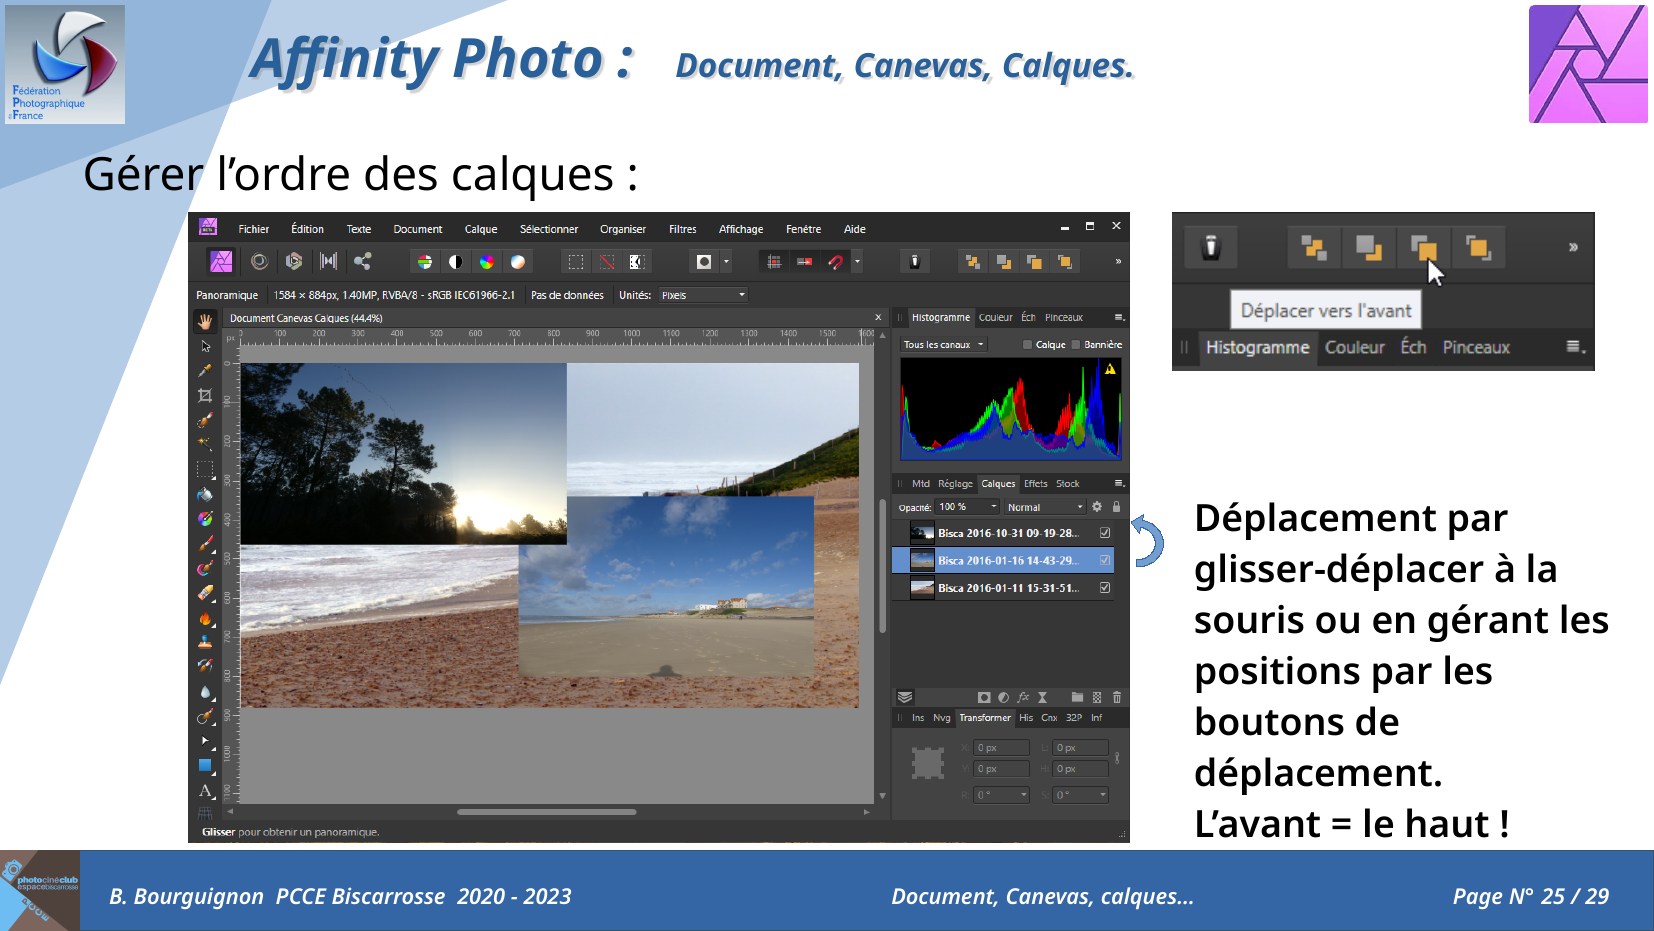

# Gérer l’ordre des calques :
Déplacement par glisser-déplacer à la souris ou en gérant les positions par les boutons de déplacement.
L’avant = le haut !